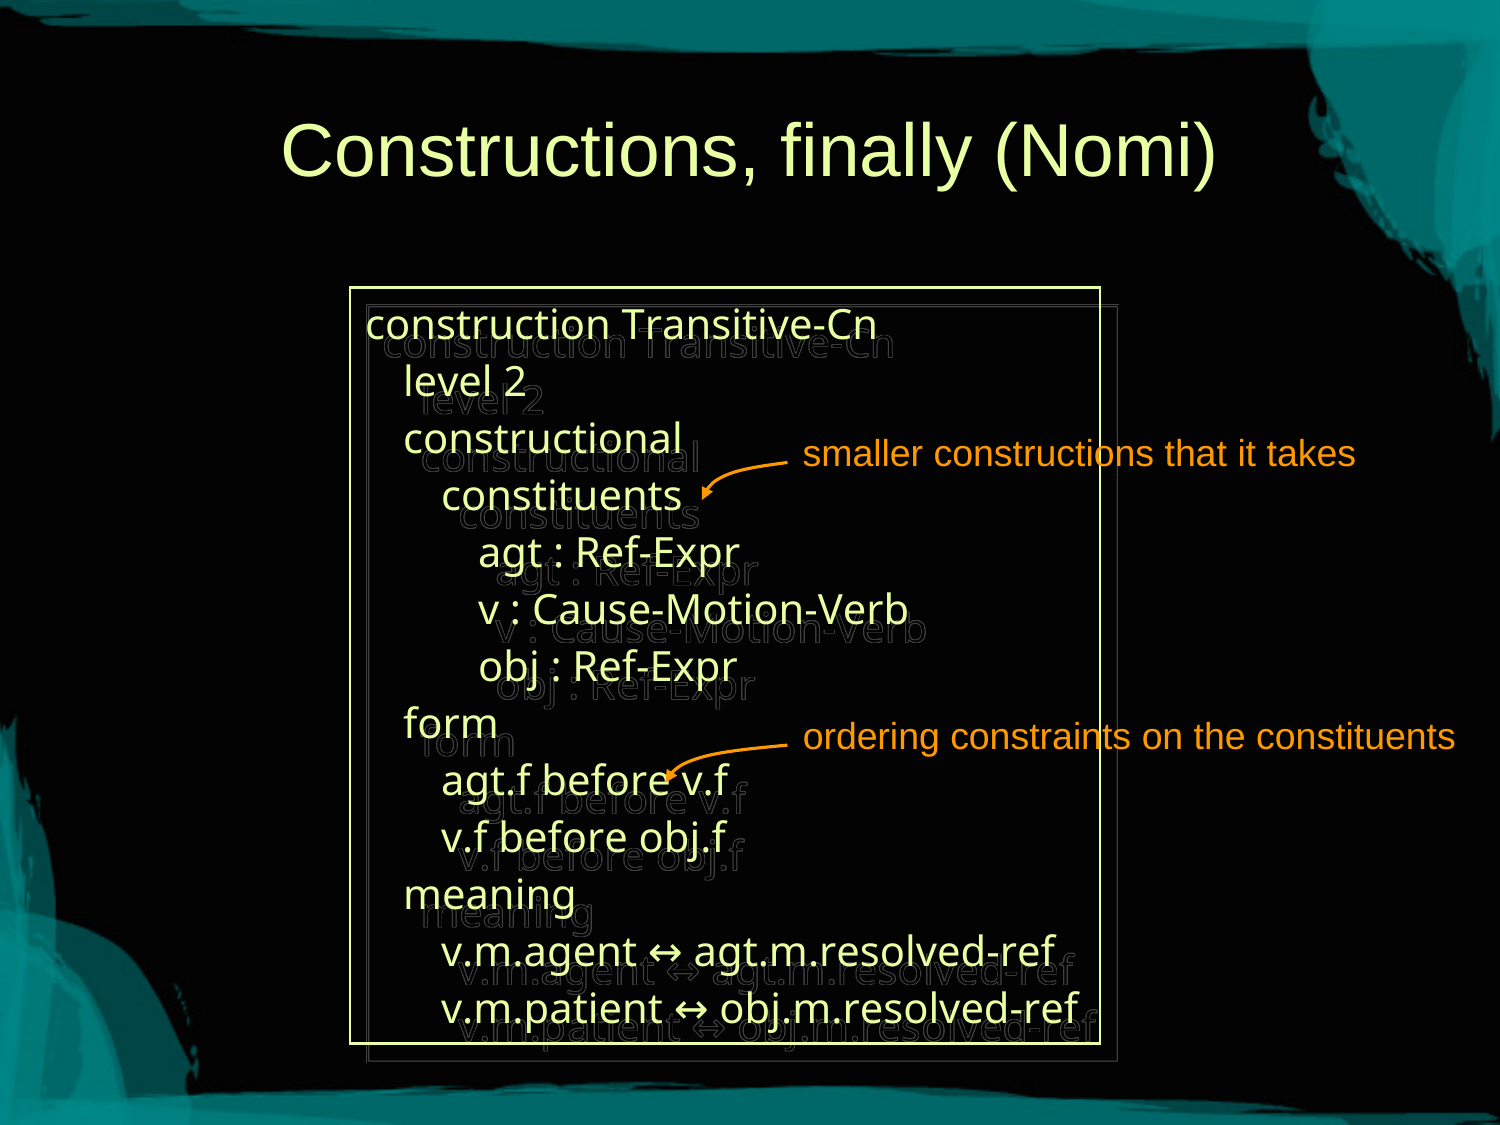

# Constructions, finally (Nomi)
construction Transitive-Cn
	level 2
	constructional
		constituents
			agt : Ref-Expr
			v : Cause-Motion-Verb
			obj : Ref-Expr
	form
		agt.f before v.f
		v.f before obj.f
	meaning
		v.m.agent ↔ agt.m.resolved-ref
		v.m.patient ↔ obj.m.resolved-ref
smaller constructions that it takes
ordering constraints on the constituents